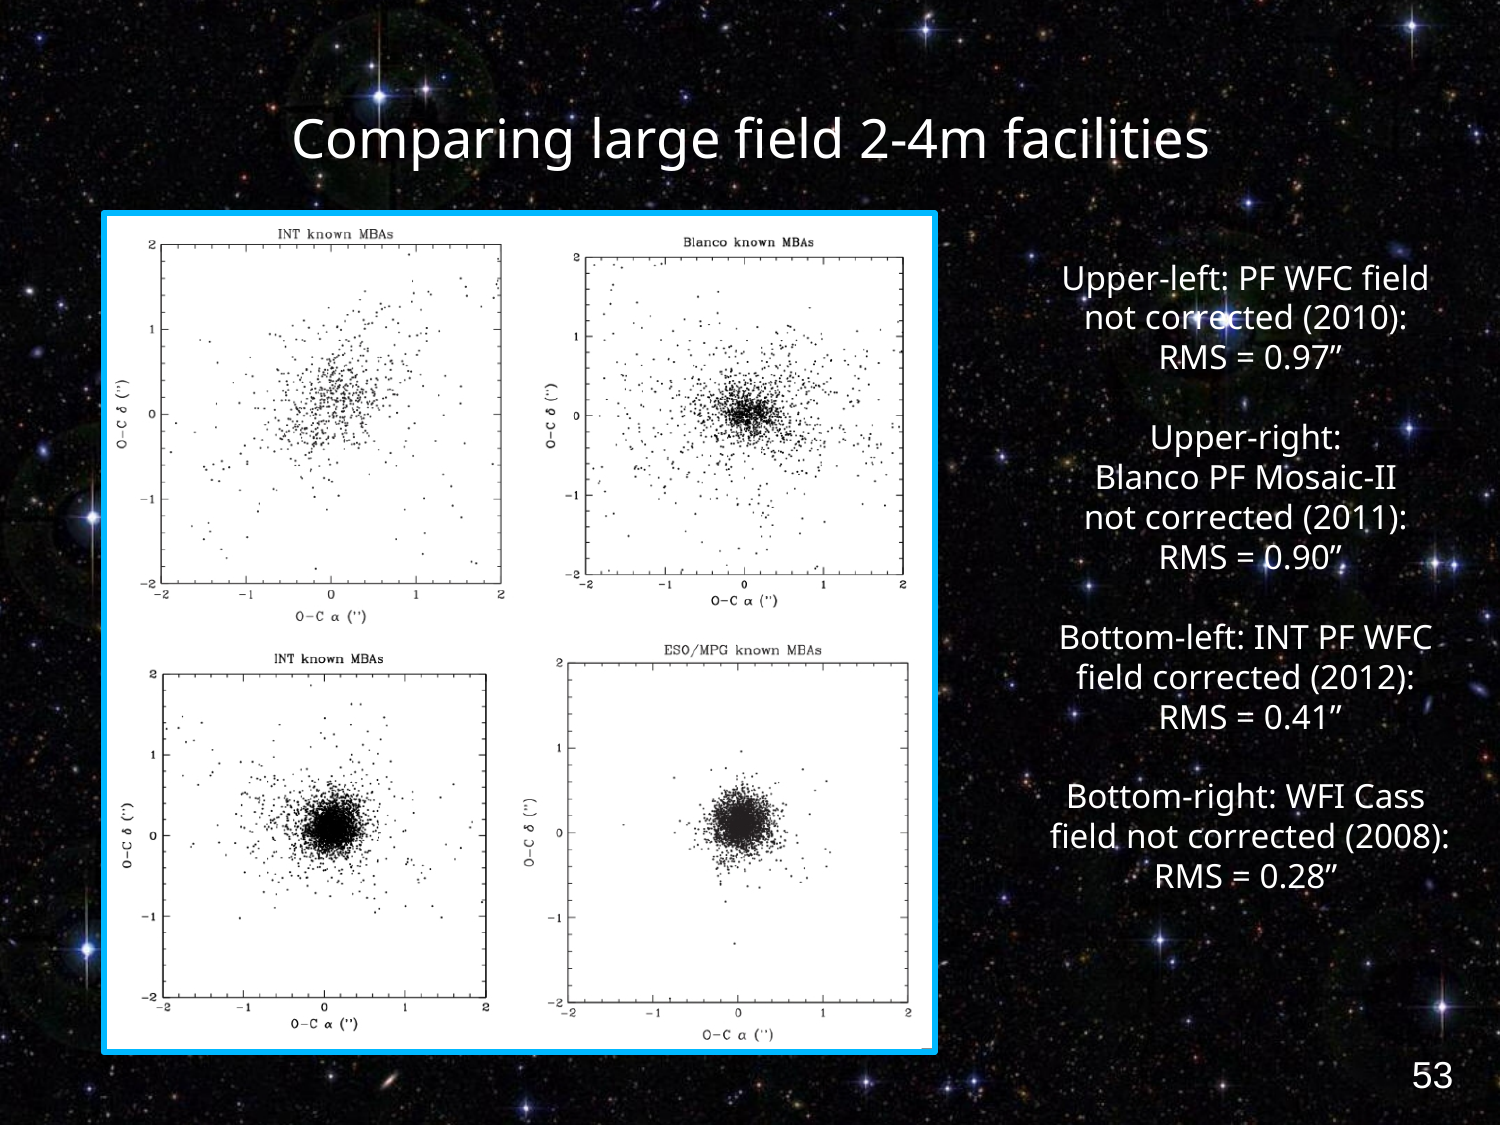

Comparing large field 2-4m facilities
Upper-left: PF WFC field
not corrected (2010):
RMS = 0.97”
Upper-right:
Blanco PF Mosaic-II
not corrected (2011):
RMS = 0.90”
Bottom-left: INT PF WFC
field corrected (2012):
RMS = 0.41”
Bottom-right: WFI Cass
field not corrected (2008):
RMS = 0.28”
53